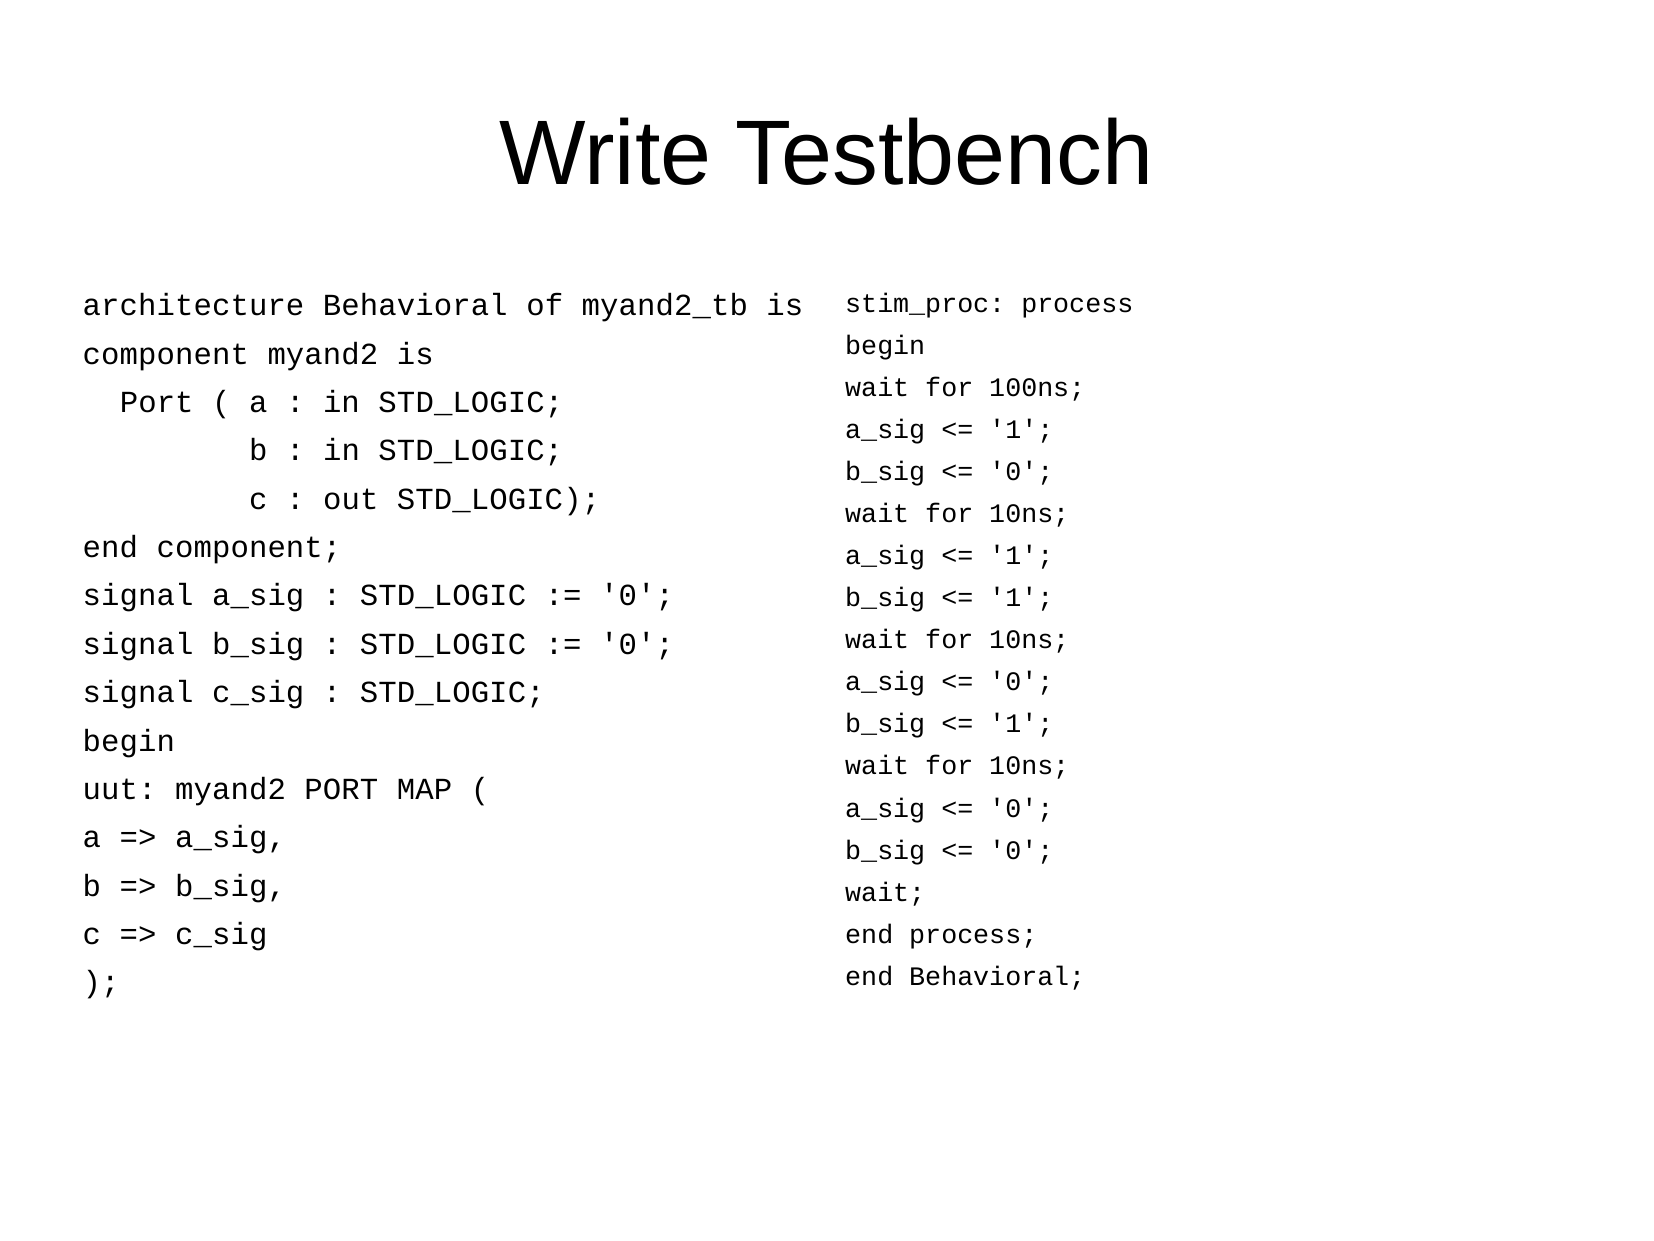

# Write Testbench
architecture Behavioral of myand2_tb is
component myand2 is
 Port ( a : in STD_LOGIC;
 b : in STD_LOGIC;
 c : out STD_LOGIC);
end component;
signal a_sig : STD_LOGIC := '0';
signal b_sig : STD_LOGIC := '0';
signal c_sig : STD_LOGIC;
begin
uut: myand2 PORT MAP (
a => a_sig,
b => b_sig,
c => c_sig
);
stim_proc: process
begin
wait for 100ns;
a_sig <= '1';
b_sig <= '0';
wait for 10ns;
a_sig <= '1';
b_sig <= '1';
wait for 10ns;
a_sig <= '0';
b_sig <= '1';
wait for 10ns;
a_sig <= '0';
b_sig <= '0';
wait;
end process;
end Behavioral;